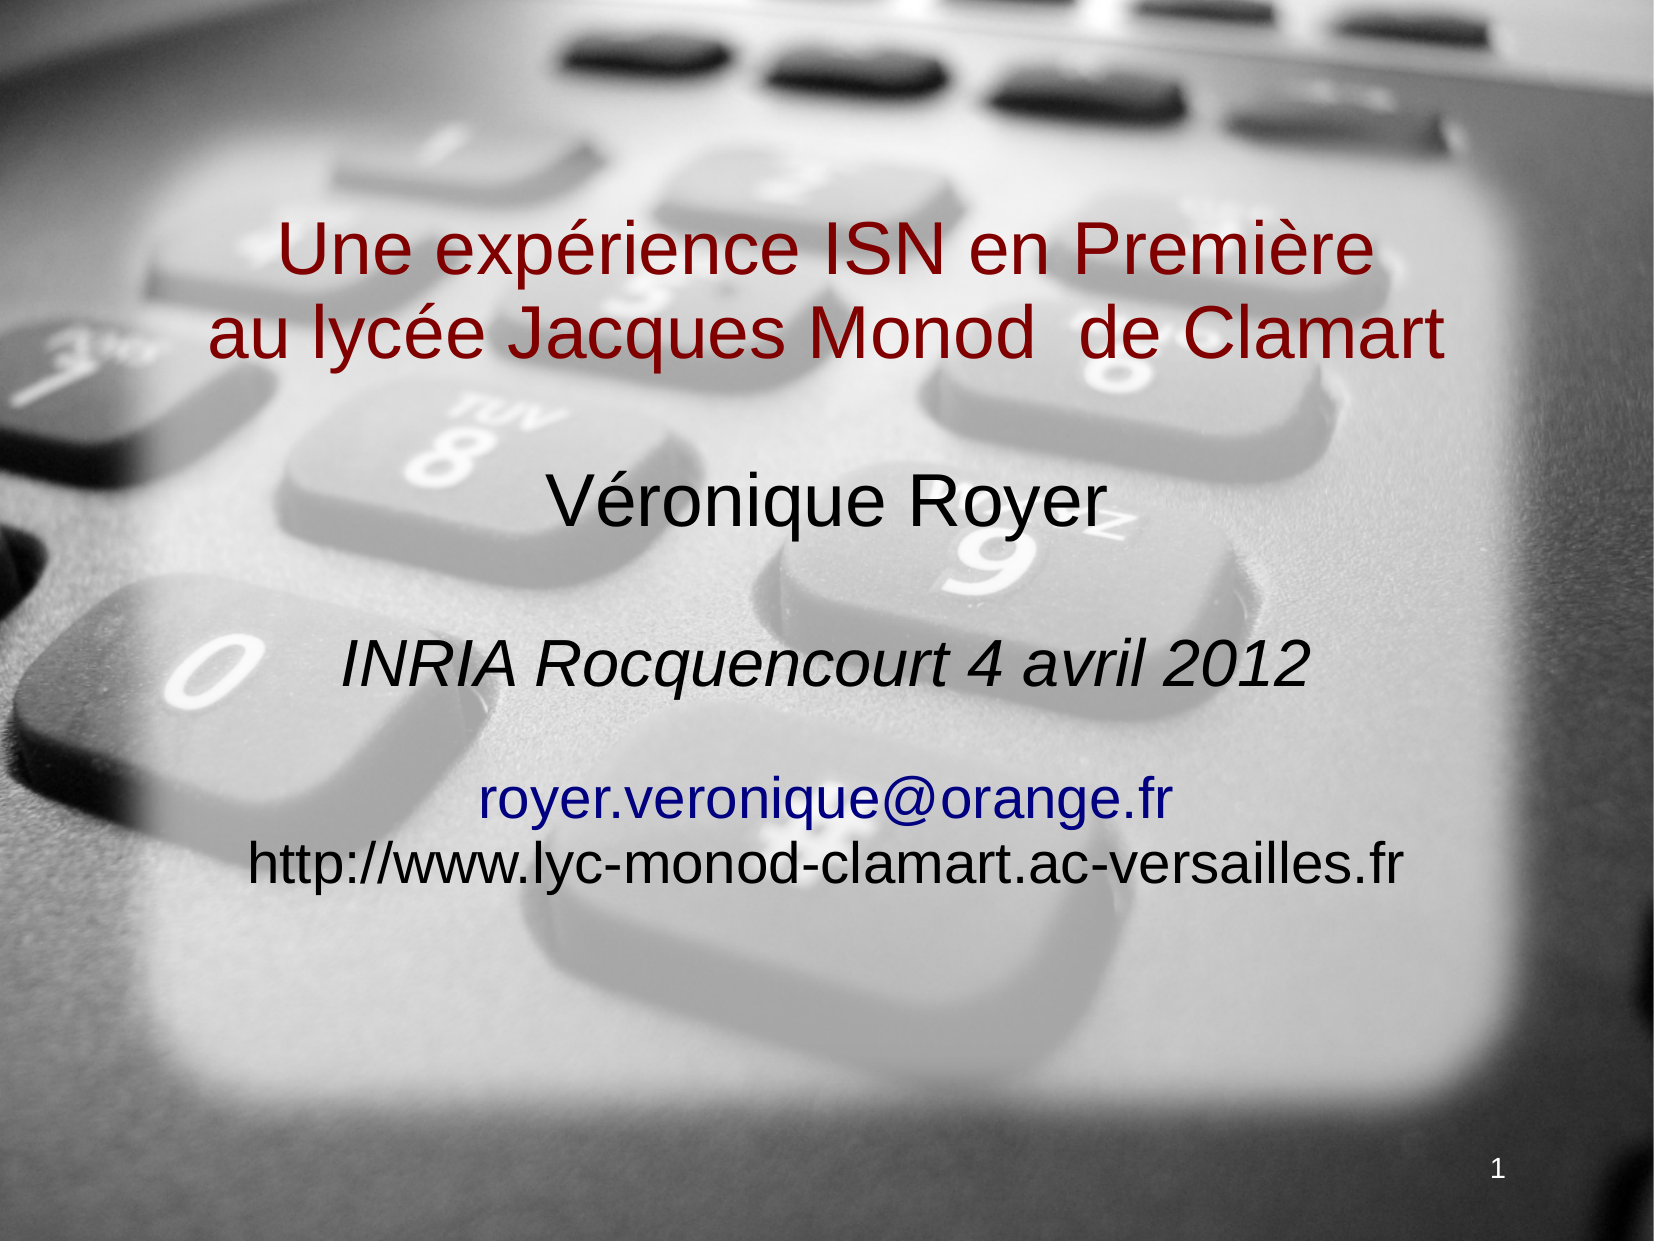

# Une expérience ISN en Première au lycée Jacques Monod de Clamart Véronique Royer INRIA Rocquencourt 4 avril 2012 royer.veronique@orange.fr http://www.lyc-monod-clamart.ac-versailles.fr
1